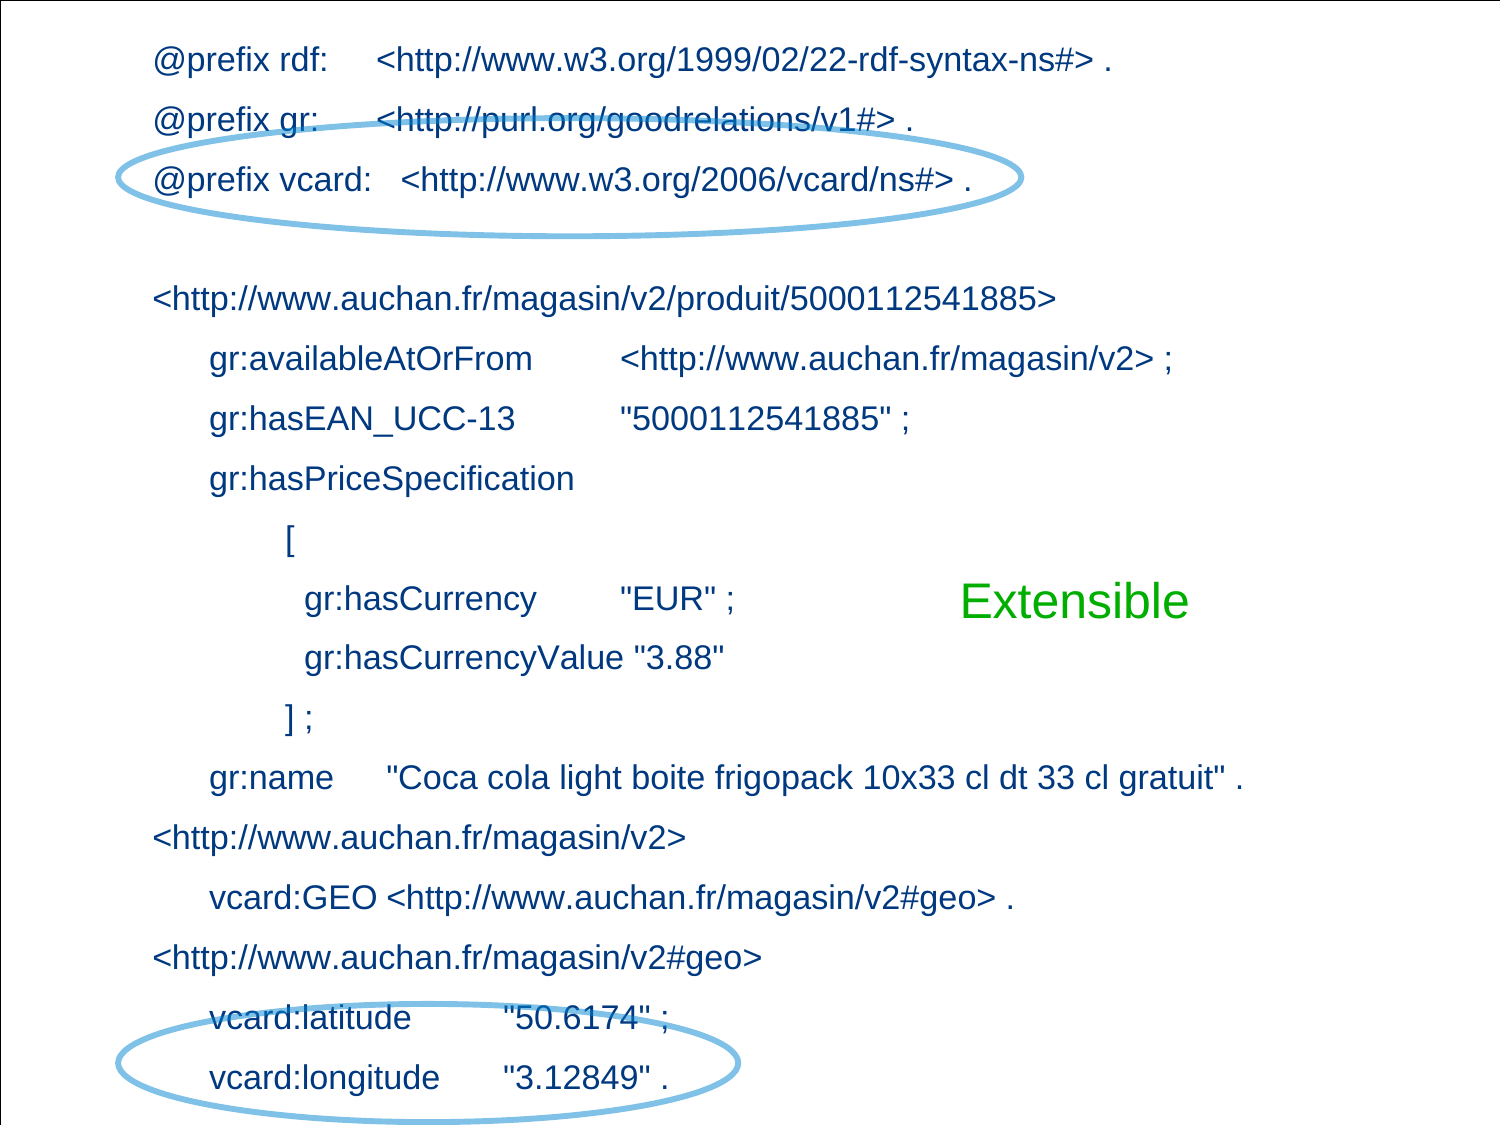

# @prefix rdf: <http://www.w3.org/1999/02/22-rdf-syntax-ns#> .
@prefix gr: <http://purl.org/goodrelations/v1#> .
@prefix vcard: <http://www.w3.org/2006/vcard/ns#> .
<http://www.auchan.fr/magasin/v2/produit/5000112541885>
 gr:availableAtOrFrom	<http://www.auchan.fr/magasin/v2> ;
 gr:hasEAN_UCC-13	"5000112541885" ;
 gr:hasPriceSpecification
 [
 gr:hasCurrency 	"EUR" ;
 gr:hasCurrencyValue "3.88"
 ] ;
 gr:name			"Coca cola light boite frigopack 10x33 cl dt 33 cl gratuit" .
<http://www.auchan.fr/magasin/v2>
 vcard:GEO			<http://www.auchan.fr/magasin/v2#geo> .
<http://www.auchan.fr/magasin/v2#geo>
 vcard:latitude		"50.6174" ;
 vcard:longitude		"3.12849" .
Extensible